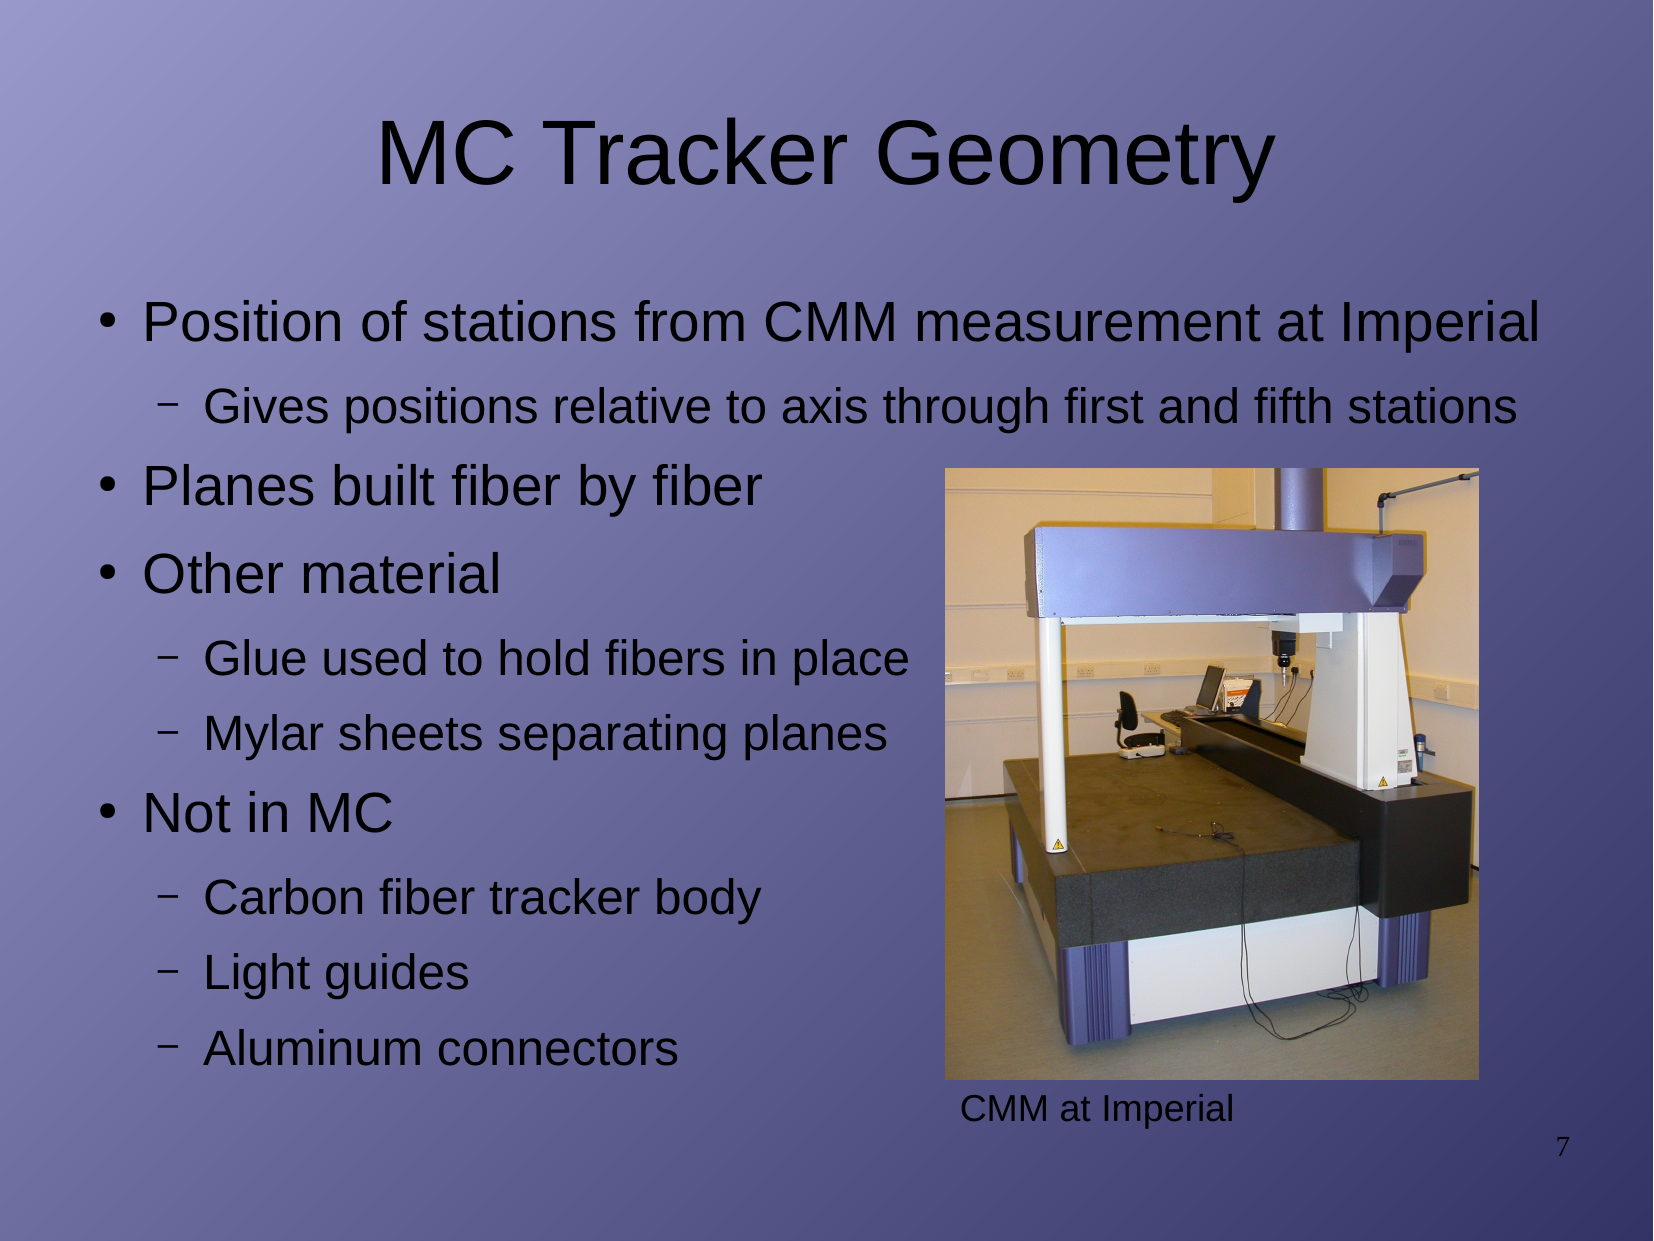

# MC Tracker Geometry
Position of stations from CMM measurement at Imperial
Gives positions relative to axis through first and fifth stations
Planes built fiber by fiber
Other material
Glue used to hold fibers in place
Mylar sheets separating planes
Not in MC
Carbon fiber tracker body
Light guides
Aluminum connectors
CMM at Imperial
7